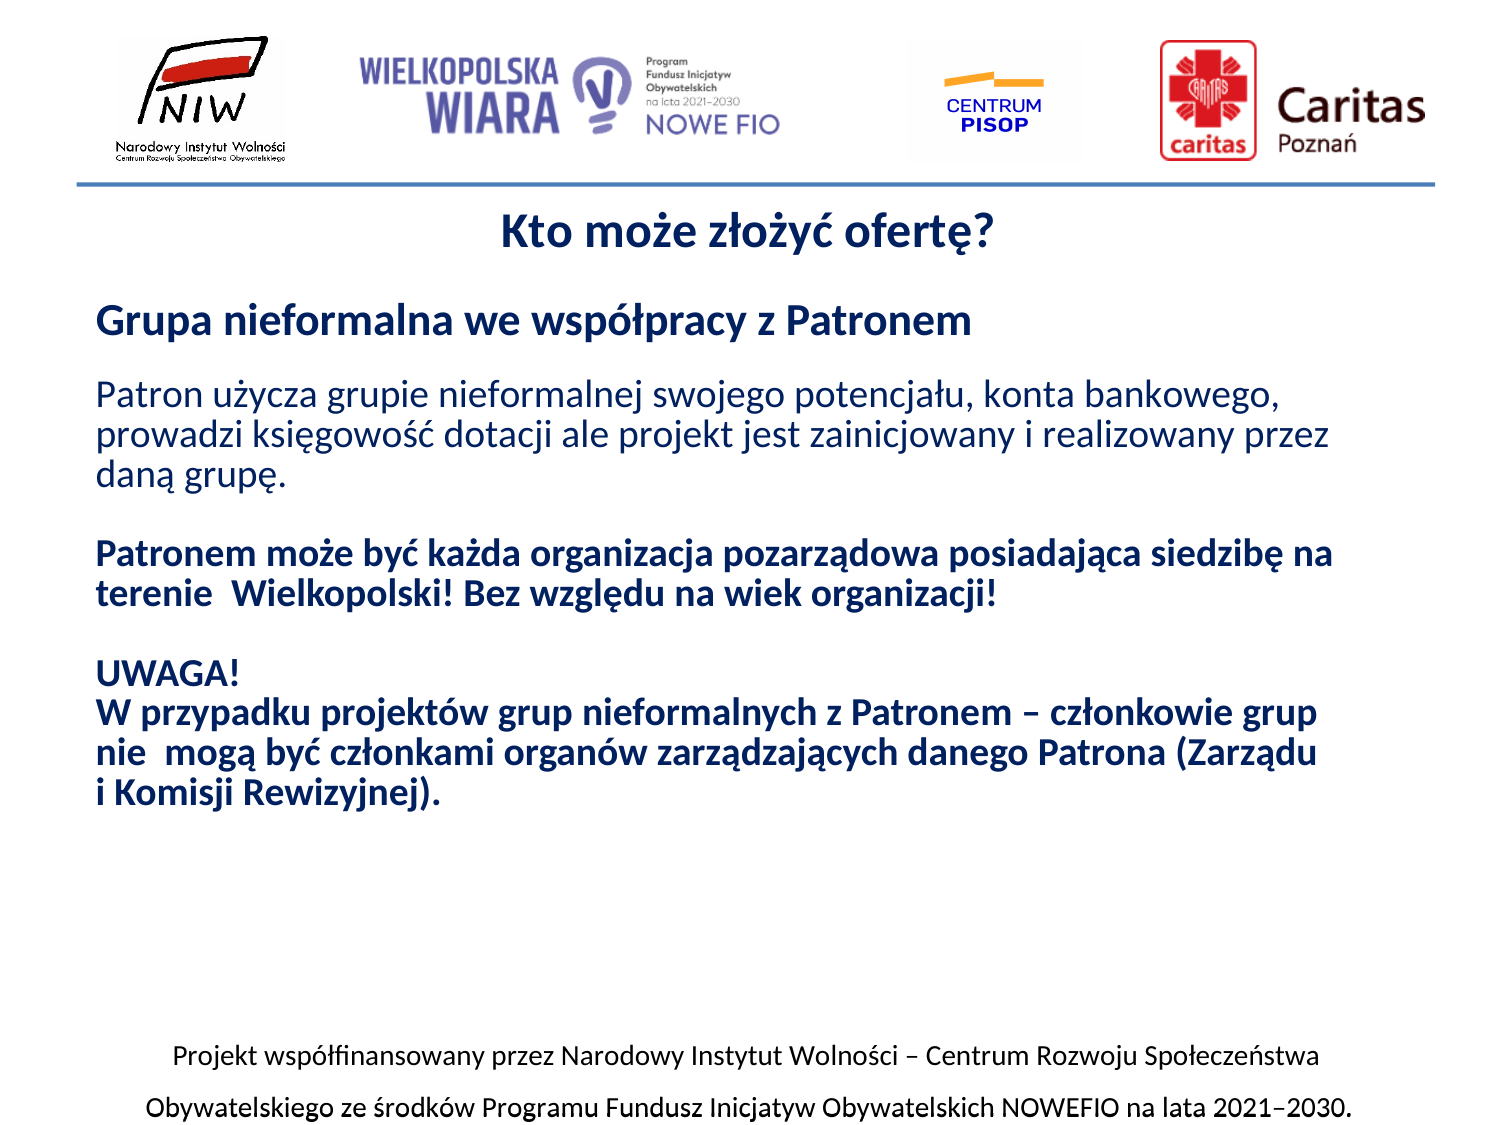

Kto może złożyć ofertę?
Grupa nieformalna we współpracy z Patronem
Patron użycza grupie nieformalnej swojego potencjału, konta bankowego,
prowadzi księgowość dotacji ale projekt jest zainicjowany i realizowany przez
daną grupę.
Patronem może być każda organizacja pozarządowa posiadająca siedzibę na
terenie Wielkopolski! Bez względu na wiek organizacji!
UWAGA!
W przypadku projektów grup nieformalnych z Patronem – członkowie grup
nie mogą być członkami organów zarządzających danego Patrona (Zarządu
i Komisji Rewizyjnej).